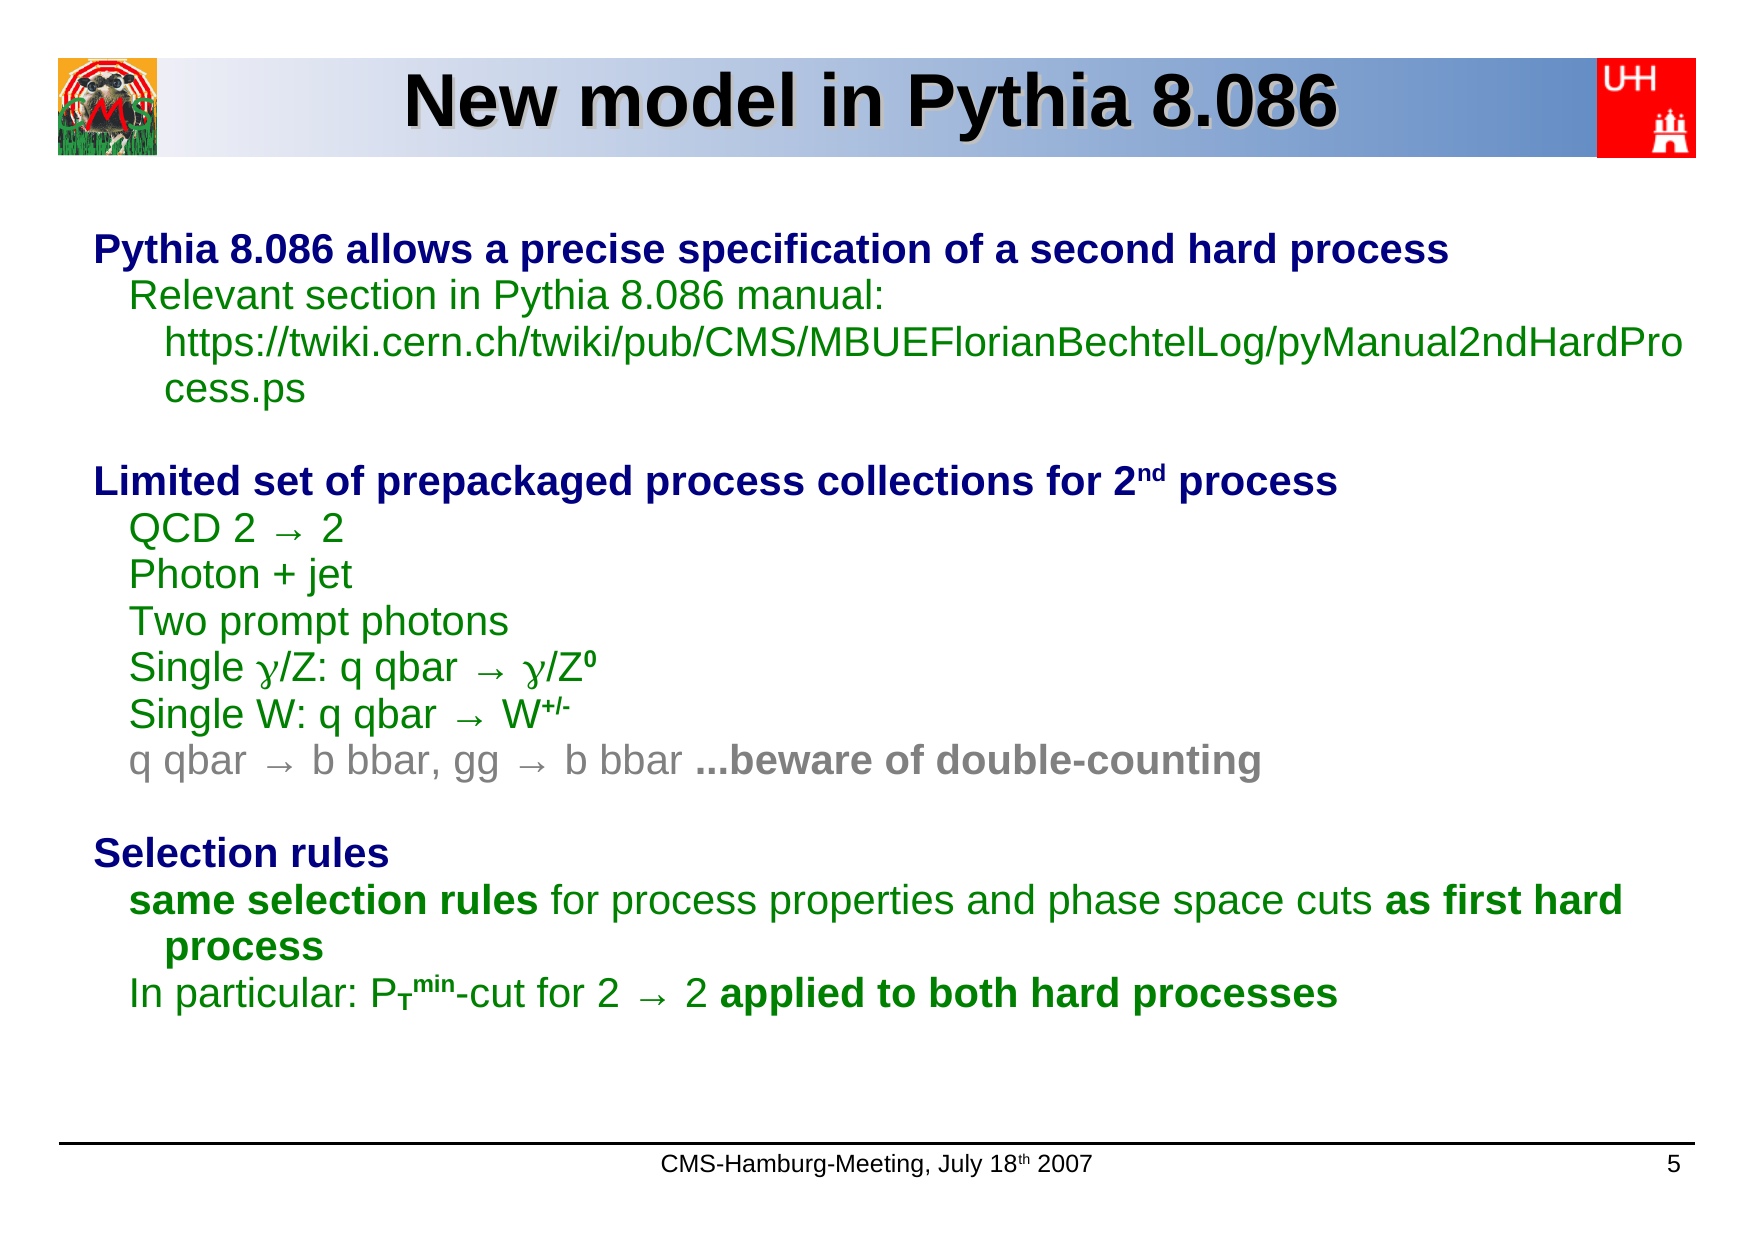

New model in Pythia 8.086
Pythia 8.086 allows a precise specification of a second hard process
Relevant section in Pythia 8.086 manual: https://twiki.cern.ch/twiki/pub/CMS/MBUEFlorianBechtelLog/pyManual2ndHardProcess.ps
Limited set of prepackaged process collections for 2nd process
QCD 2 → 2
Photon + jet
Two prompt photons
Single /Z: q qbar → /Z0
Single W: q qbar → W+/-
q qbar → b bbar, gg → b bbar ...beware of double-counting
Selection rules
same selection rules for process properties and phase space cuts as first hard process
In particular: PTmin-cut for 2 → 2 applied to both hard processes
CMS-Hamburg-Meeting, July 18th 2007